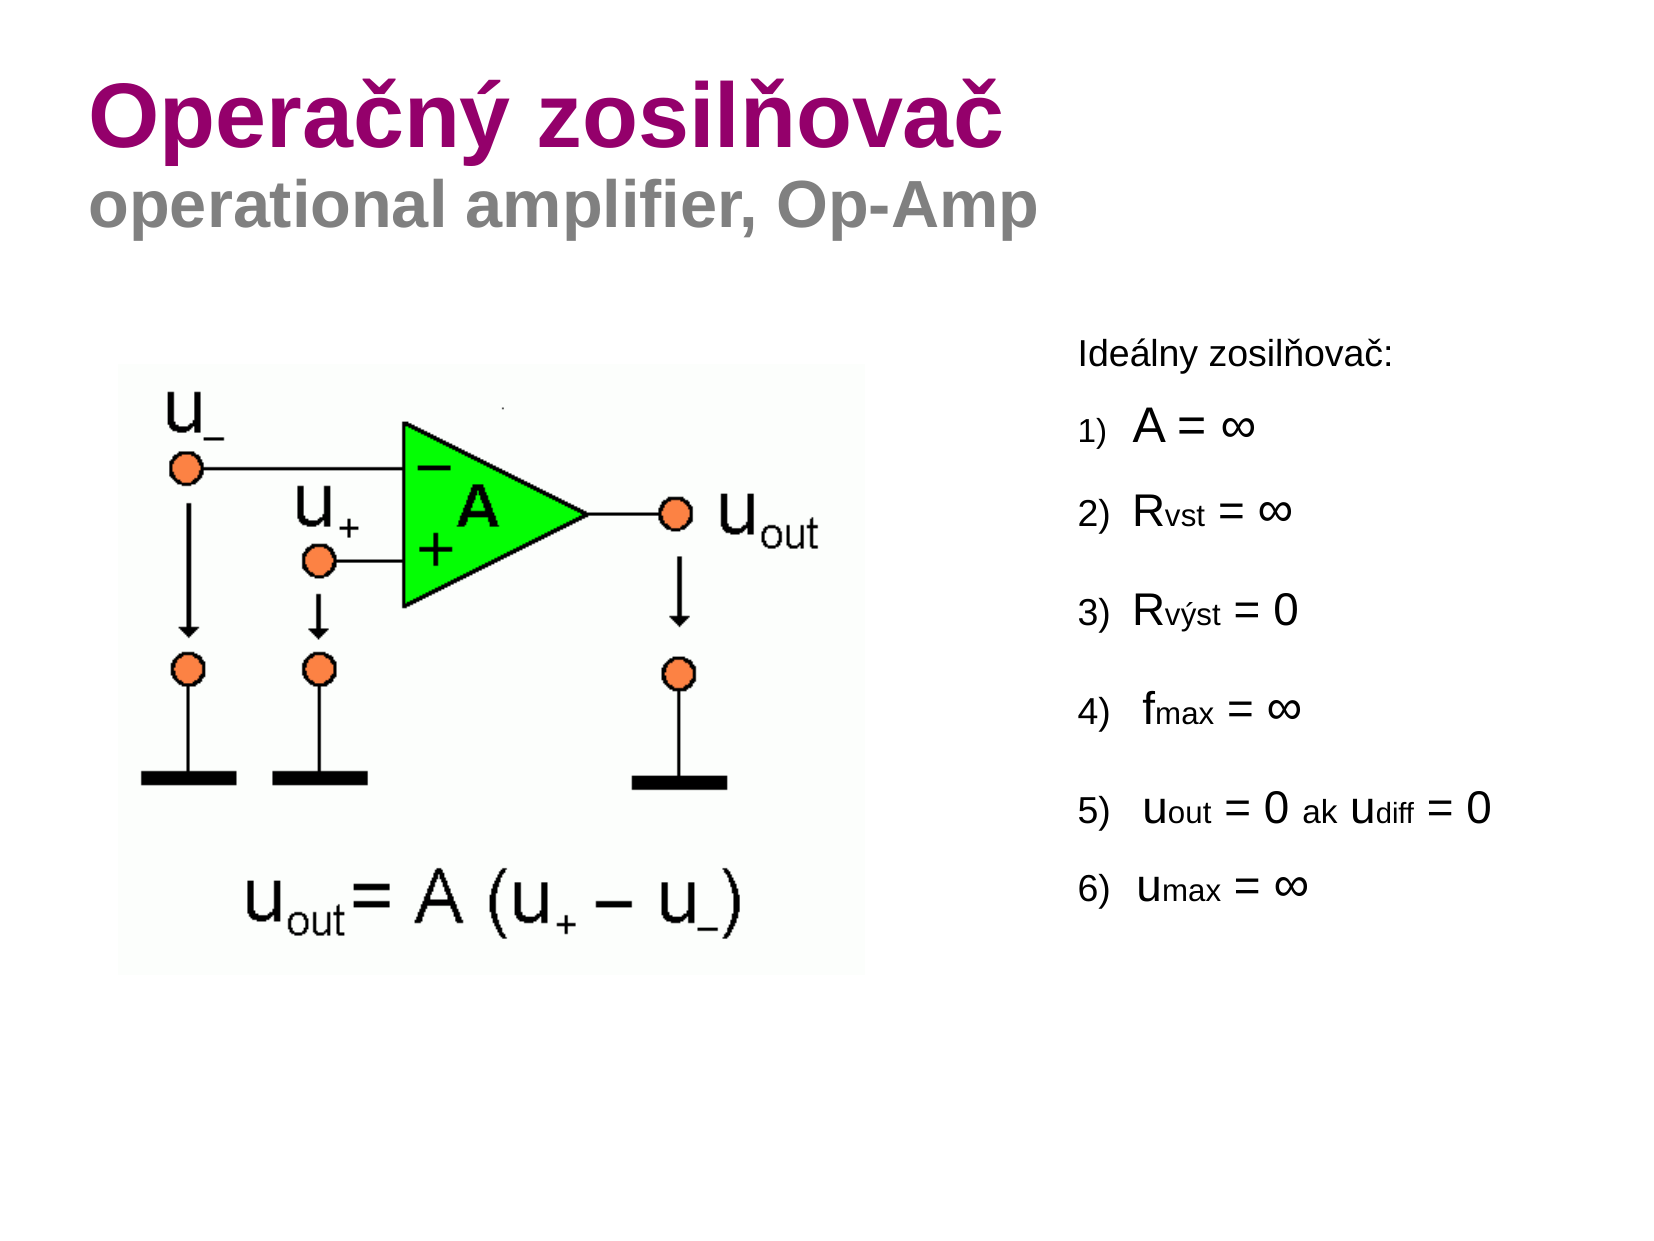

# Operačný zosilňovač operational amplifier, Op-Amp
Ideálny zosilňovač:
1) A = ∞
2) Rvst = ∞
3) Rvýst = 0
4) fmax = ∞
5) uout = 0 ak udiff = 0
6) umax = ∞